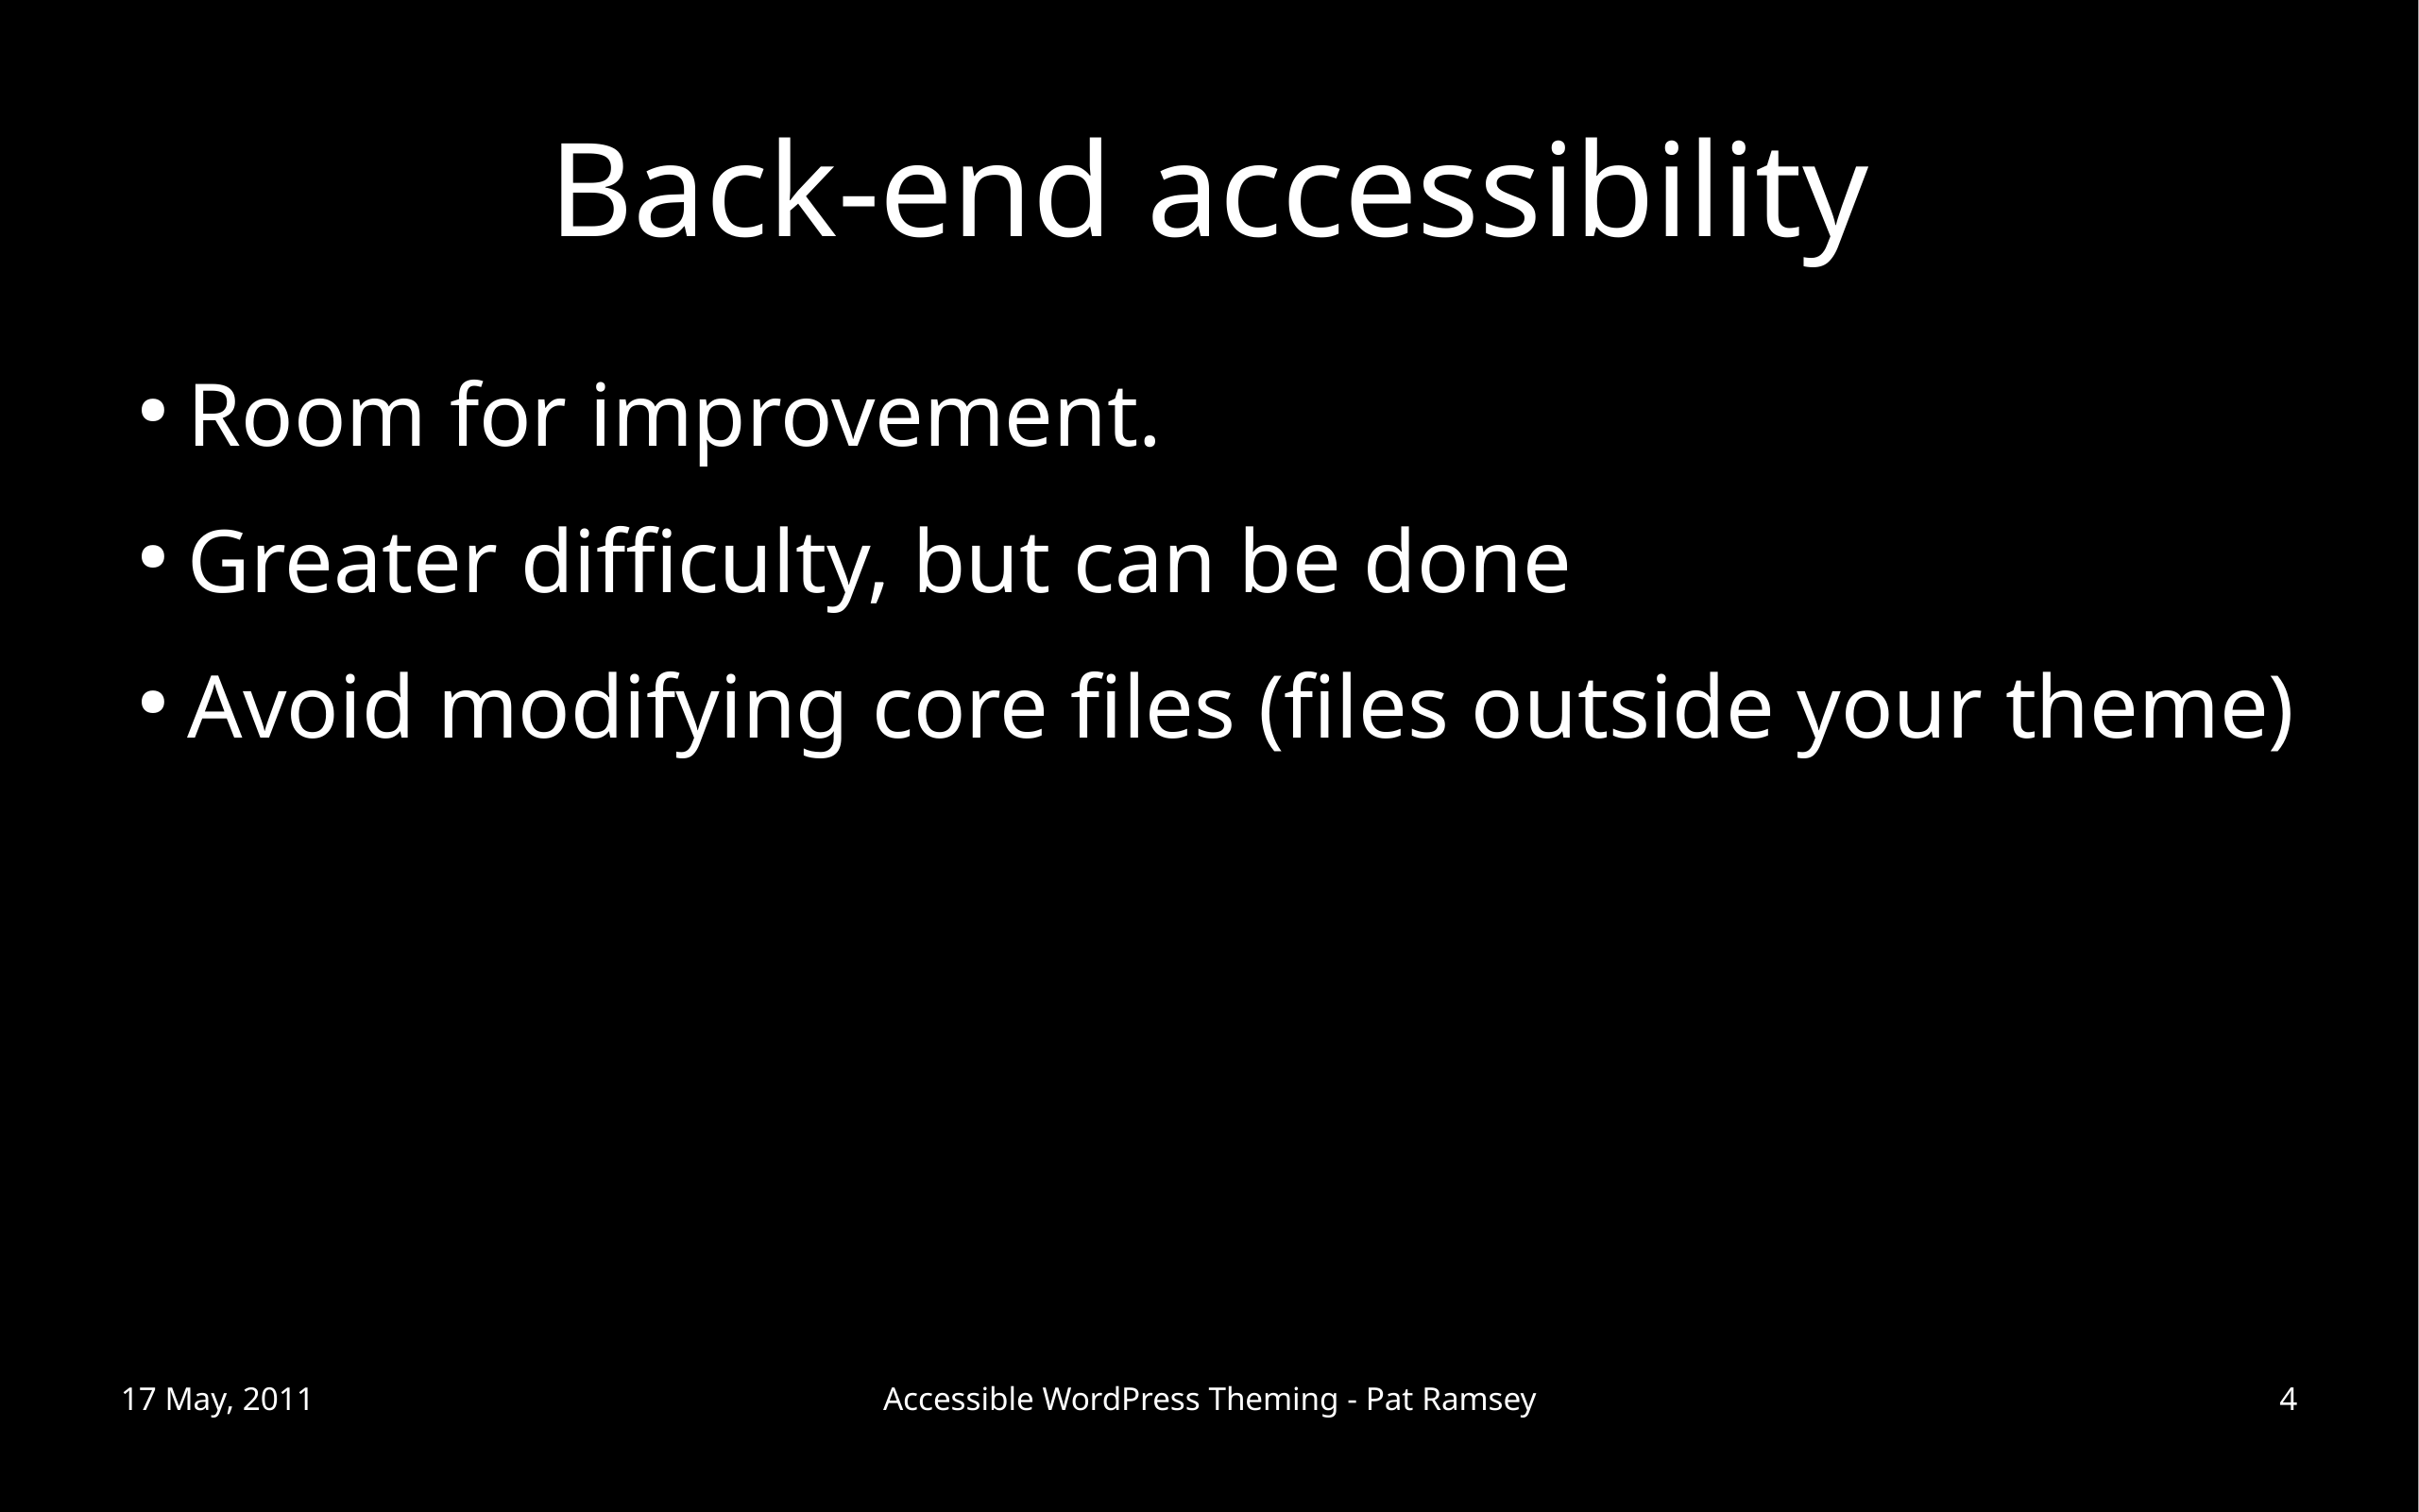

# Back-end accessibility
Room for improvement.
Greater difficulty, but can be done
Avoid modifying core files (files outside your theme)
17 May, 2011
Accessible WordPress Theming - Pat Ramsey
4